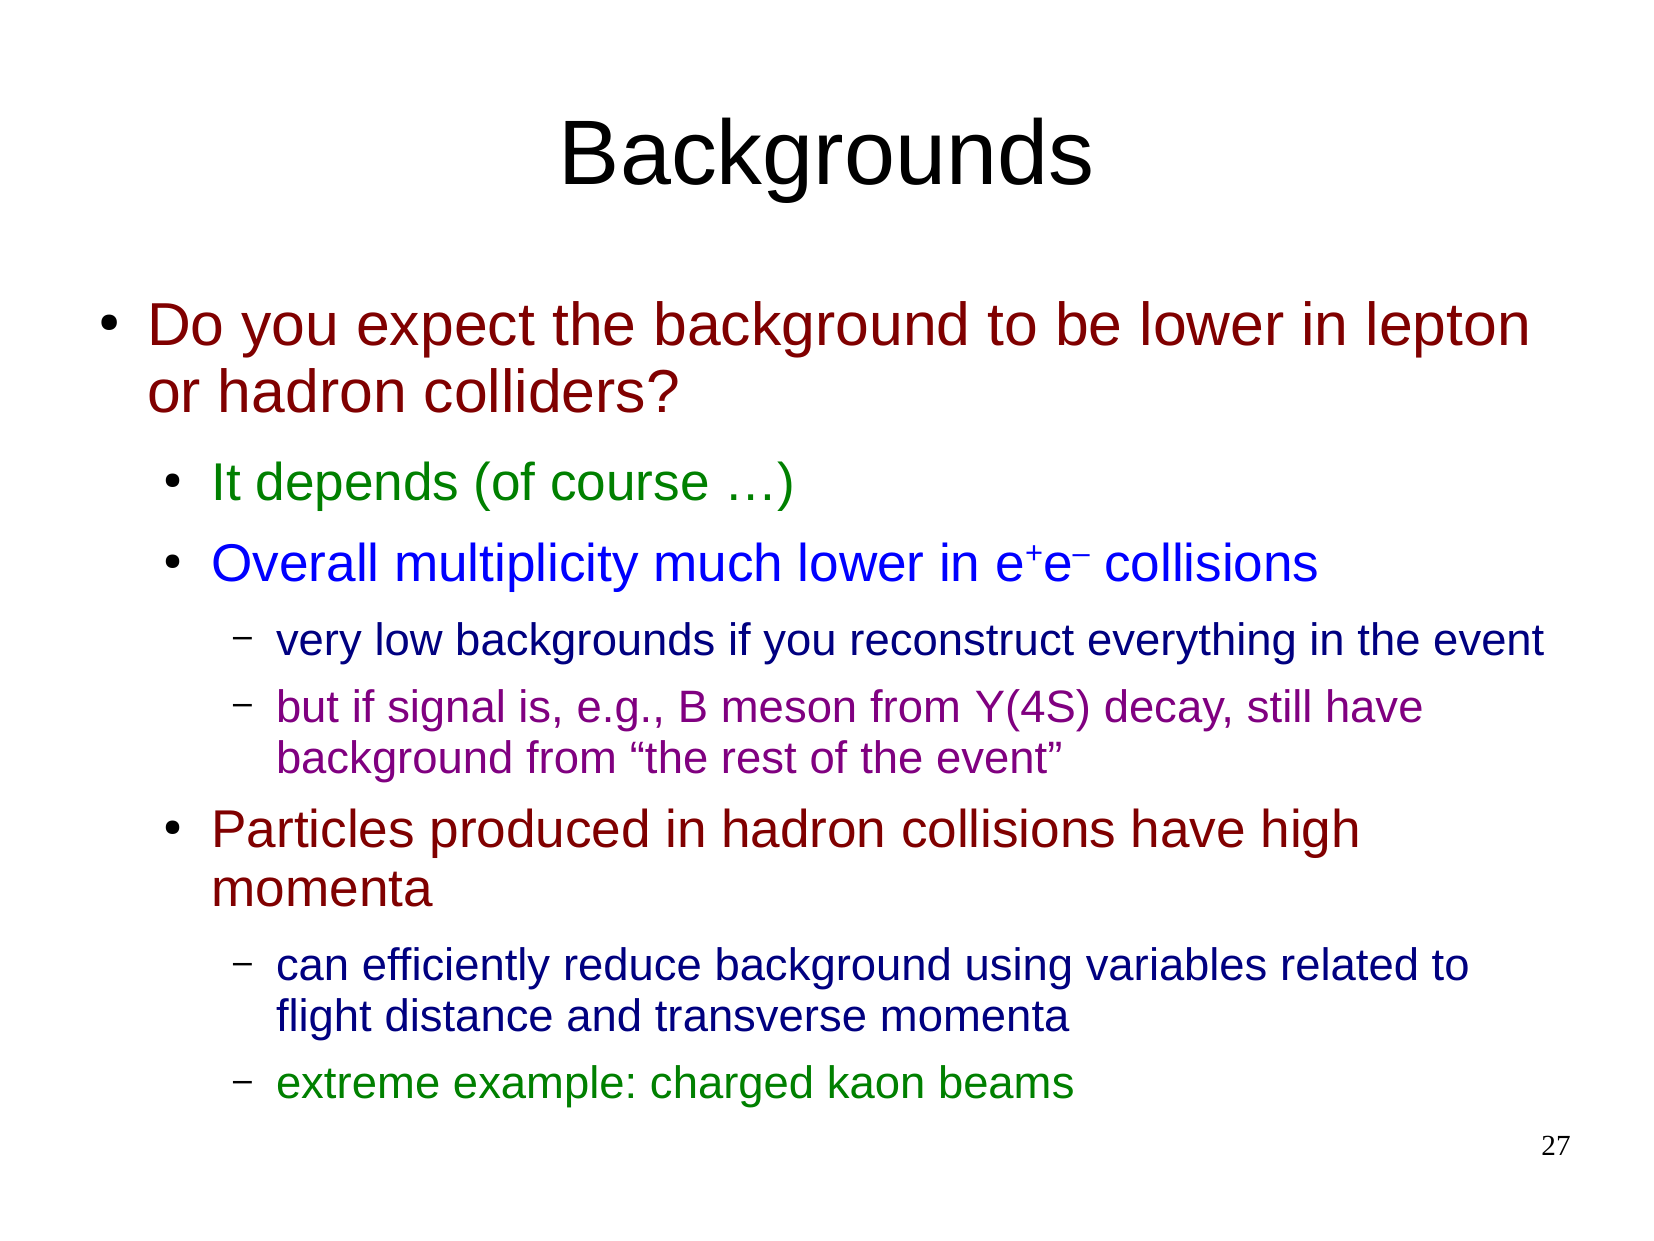

# Backgrounds
Do you expect the background to be lower in lepton or hadron colliders?
It depends (of course …)
Overall multiplicity much lower in e+e– collisions
very low backgrounds if you reconstruct everything in the event
but if signal is, e.g., B meson from Υ(4S) decay, still have background from “the rest of the event”
Particles produced in hadron collisions have high momenta
can efficiently reduce background using variables related to flight distance and transverse momenta
extreme example: charged kaon beams
27